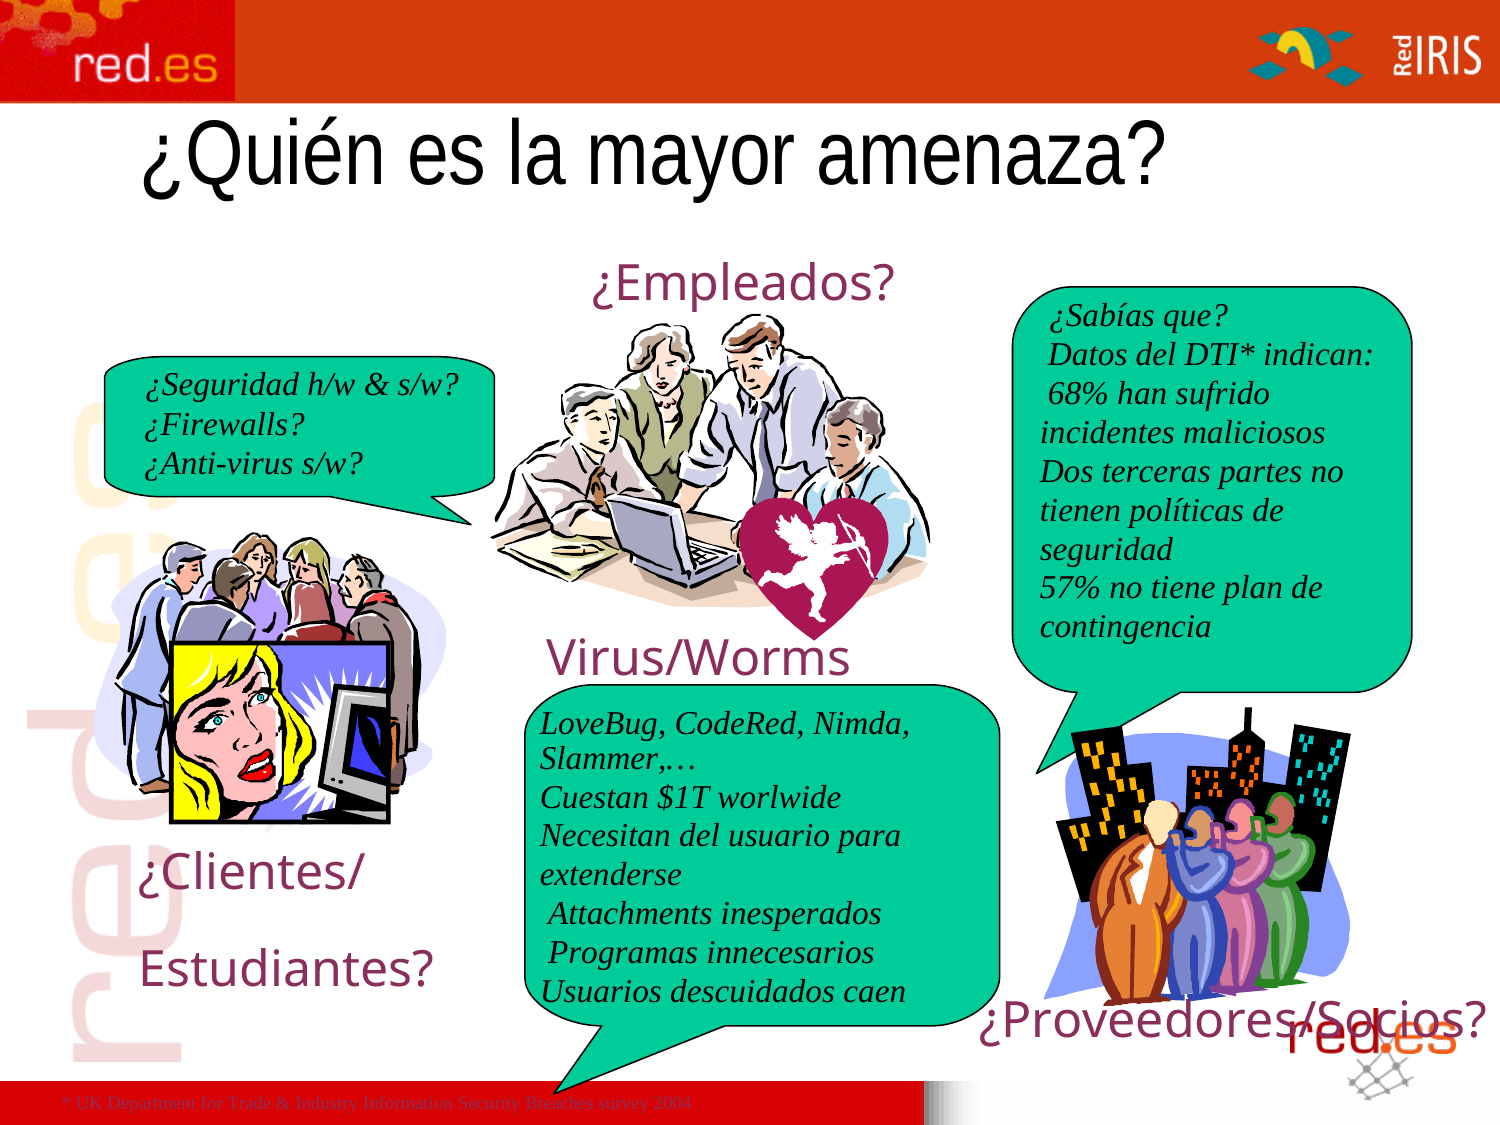

¿Quién es la mayor amenaza?
¿Empleados?
Virus/Worms
 ¿Sabías que?
 Datos del DTI* indican:
 68% han sufrido incidentes maliciosos
Dos terceras partes no tienen políticas de seguridad
57% no tiene plan de contingencia
 ¿Seguridad h/w & s/w?
 ¿Firewalls?
 ¿Anti-virus s/w?
¿Clientes/
Estudiantes?
LoveBug, CodeRed, Nimda, Slammer,…
Cuestan $1T worlwide
Necesitan del usuario para extenderse
 Attachments inesperados
 Programas innecesarios
Usuarios descuidados caen
¿Proveedores/Socios?
* UK Department for Trade & Industry Information Security Breaches survey 2004